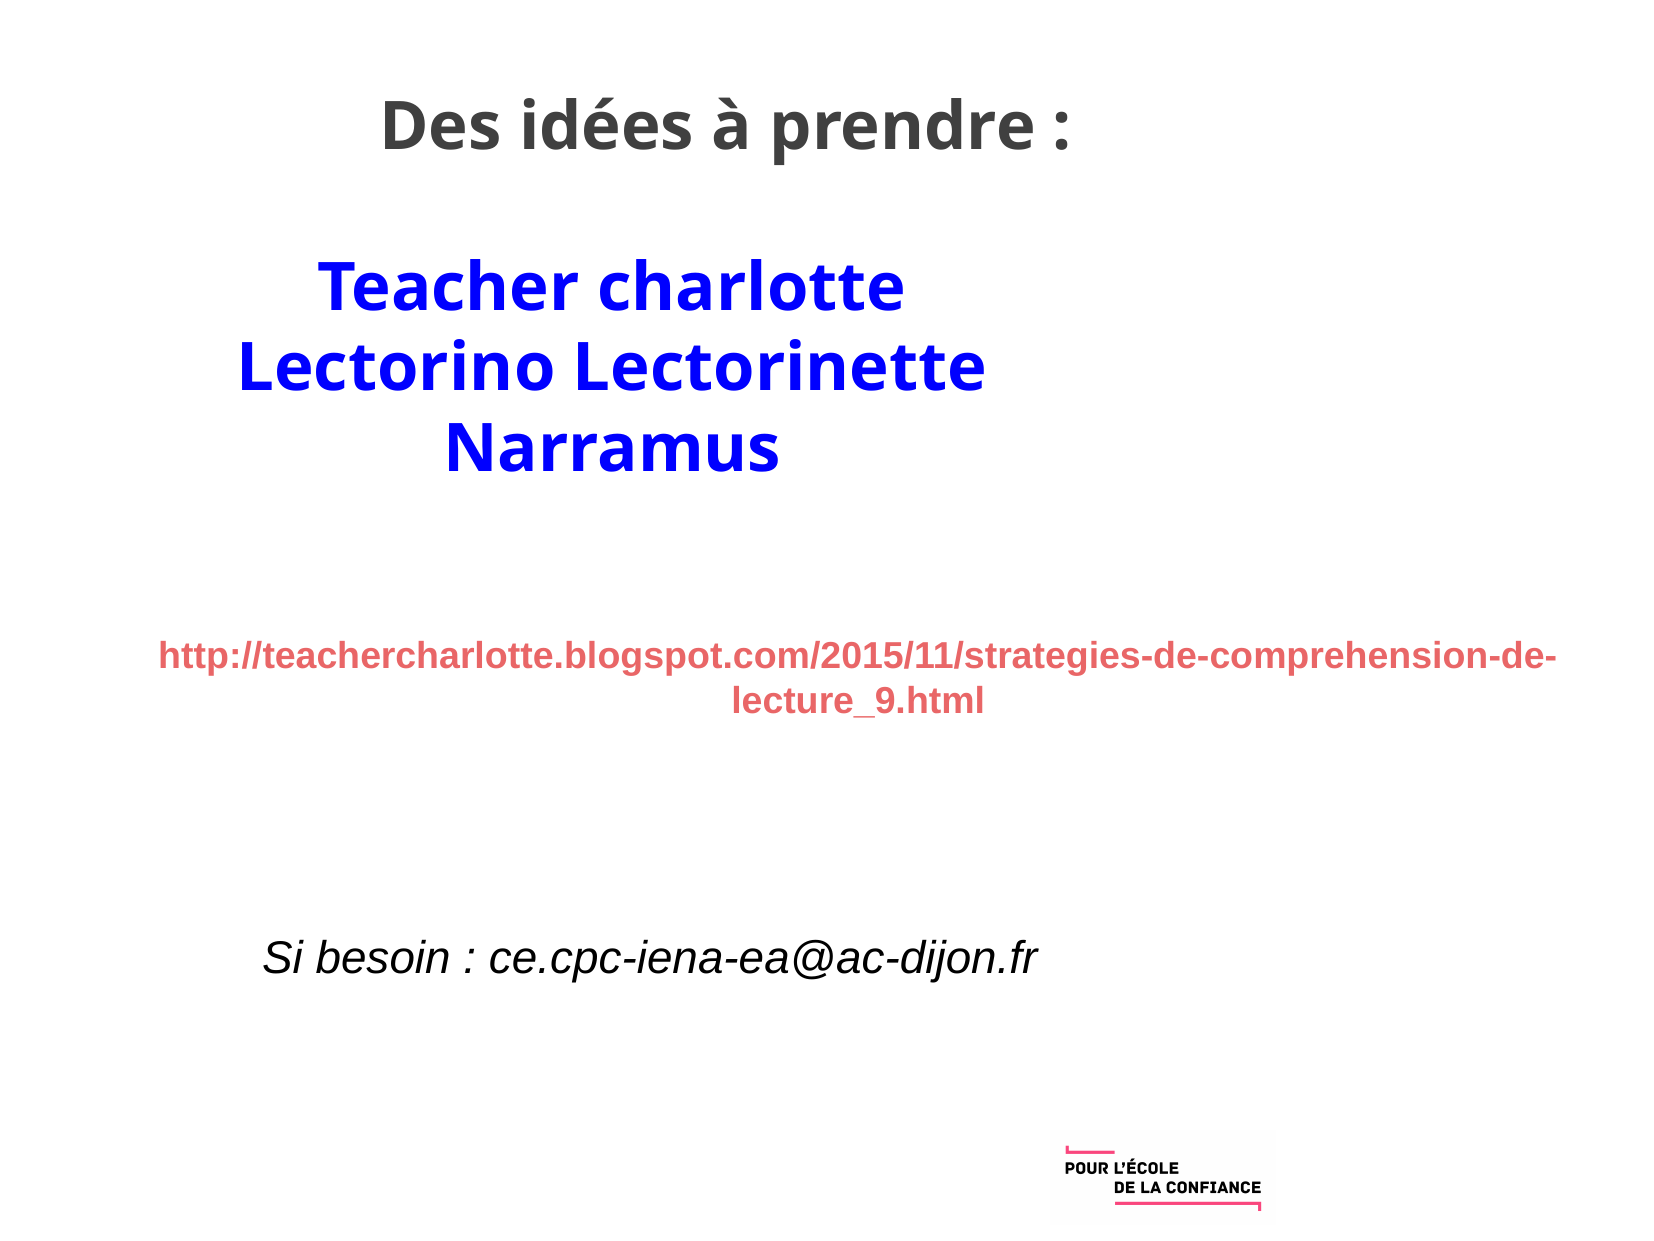

# Des idées à prendre : Teacher charlotte Lectorino Lectorinette Narramus
http://teachercharlotte.blogspot.com/2015/11/strategies-de-comprehension-de-lecture_9.html
Si besoin : ce.cpc-iena-ea@ac-dijon.fr